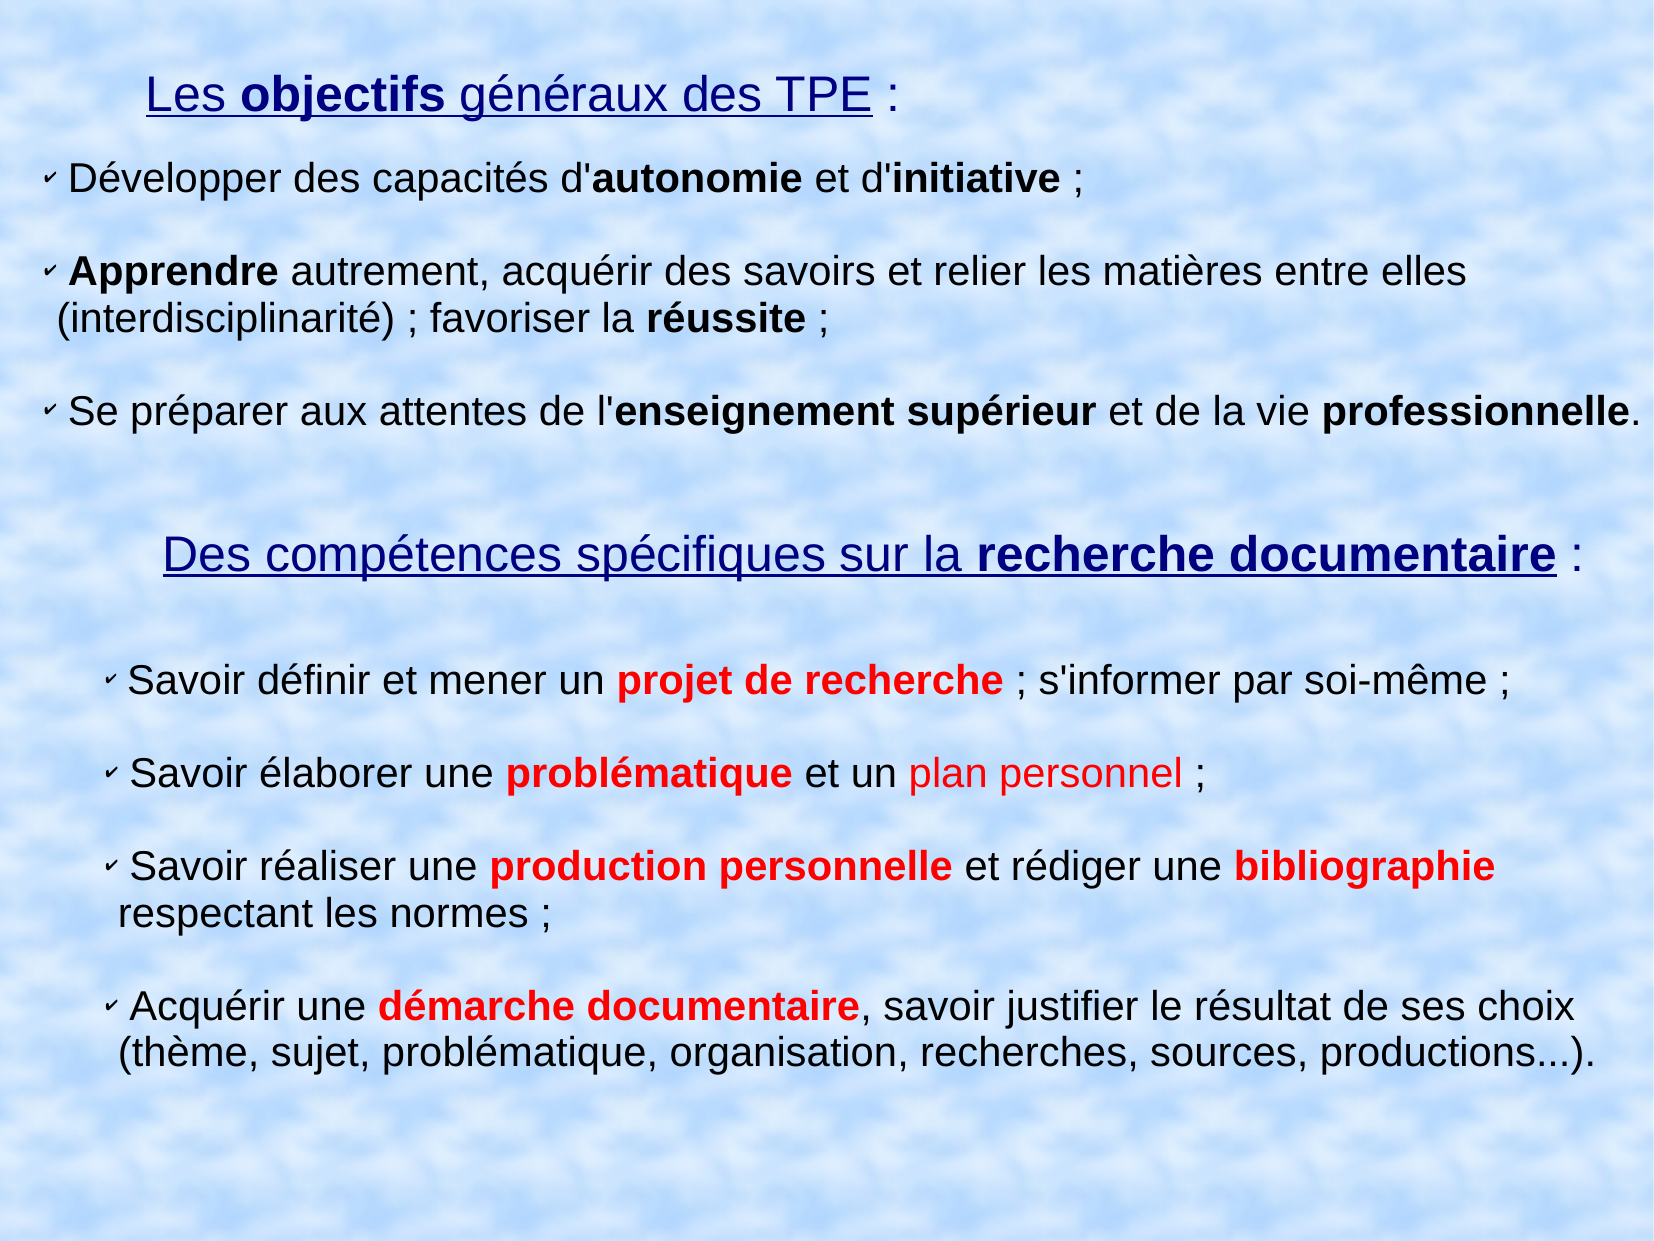

Les objectifs généraux des TPE :
 Développer des capacités d'autonomie et d'initiative ;
 Apprendre autrement, acquérir des savoirs et relier les matières entre elles
(interdisciplinarité) ; favoriser la réussite ;
 Se préparer aux attentes de l'enseignement supérieur et de la vie professionnelle.
Des compétences spécifiques sur la recherche documentaire :
 Savoir définir et mener un projet de recherche ; s'informer par soi-même ;
 Savoir élaborer une problématique et un plan personnel ;
 Savoir réaliser une production personnelle et rédiger une bibliographie
respectant les normes ;
 Acquérir une démarche documentaire, savoir justifier le résultat de ses choix
(thème, sujet, problématique, organisation, recherches, sources, productions...).